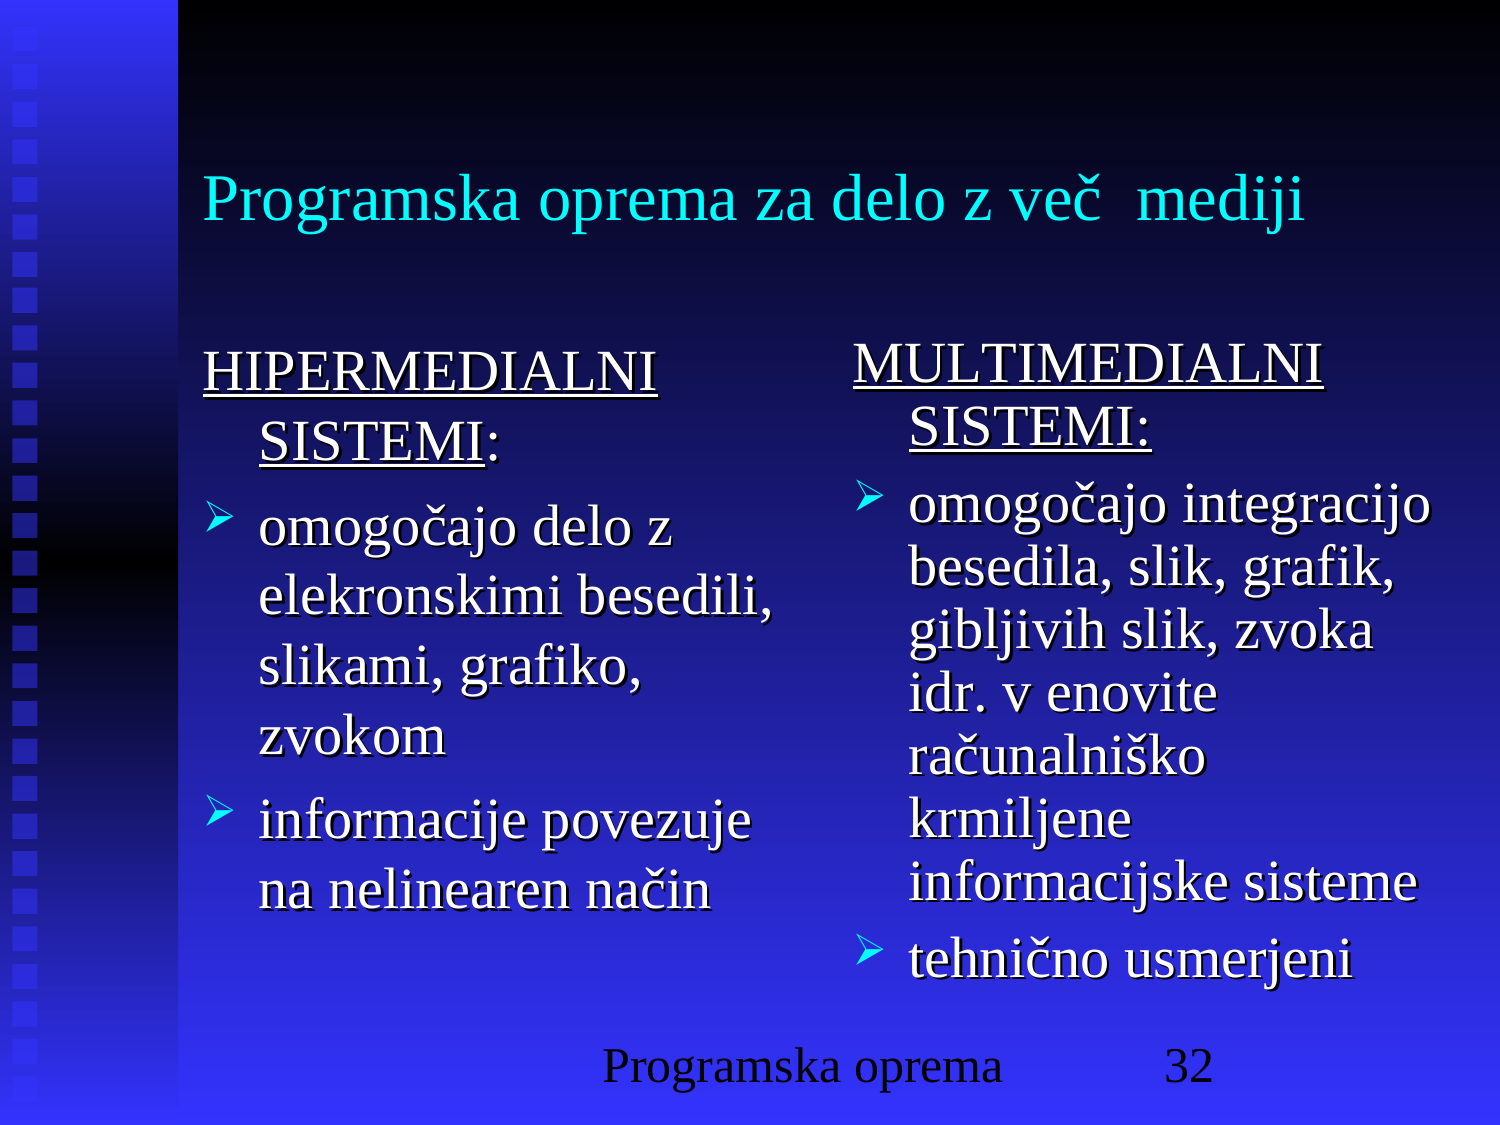

# Programska oprema za delo z več mediji
HIPERMEDIALNI SISTEMI:
omogočajo delo z elekronskimi besedili, slikami, grafiko, zvokom
informacije povezuje na nelinearen način
MULTIMEDIALNI SISTEMI:
omogočajo integracijo besedila, slik, grafik, gibljivih slik, zvoka idr. v enovite računalniško krmiljene informacijske sisteme
tehnično usmerjeni
Programska oprema
32